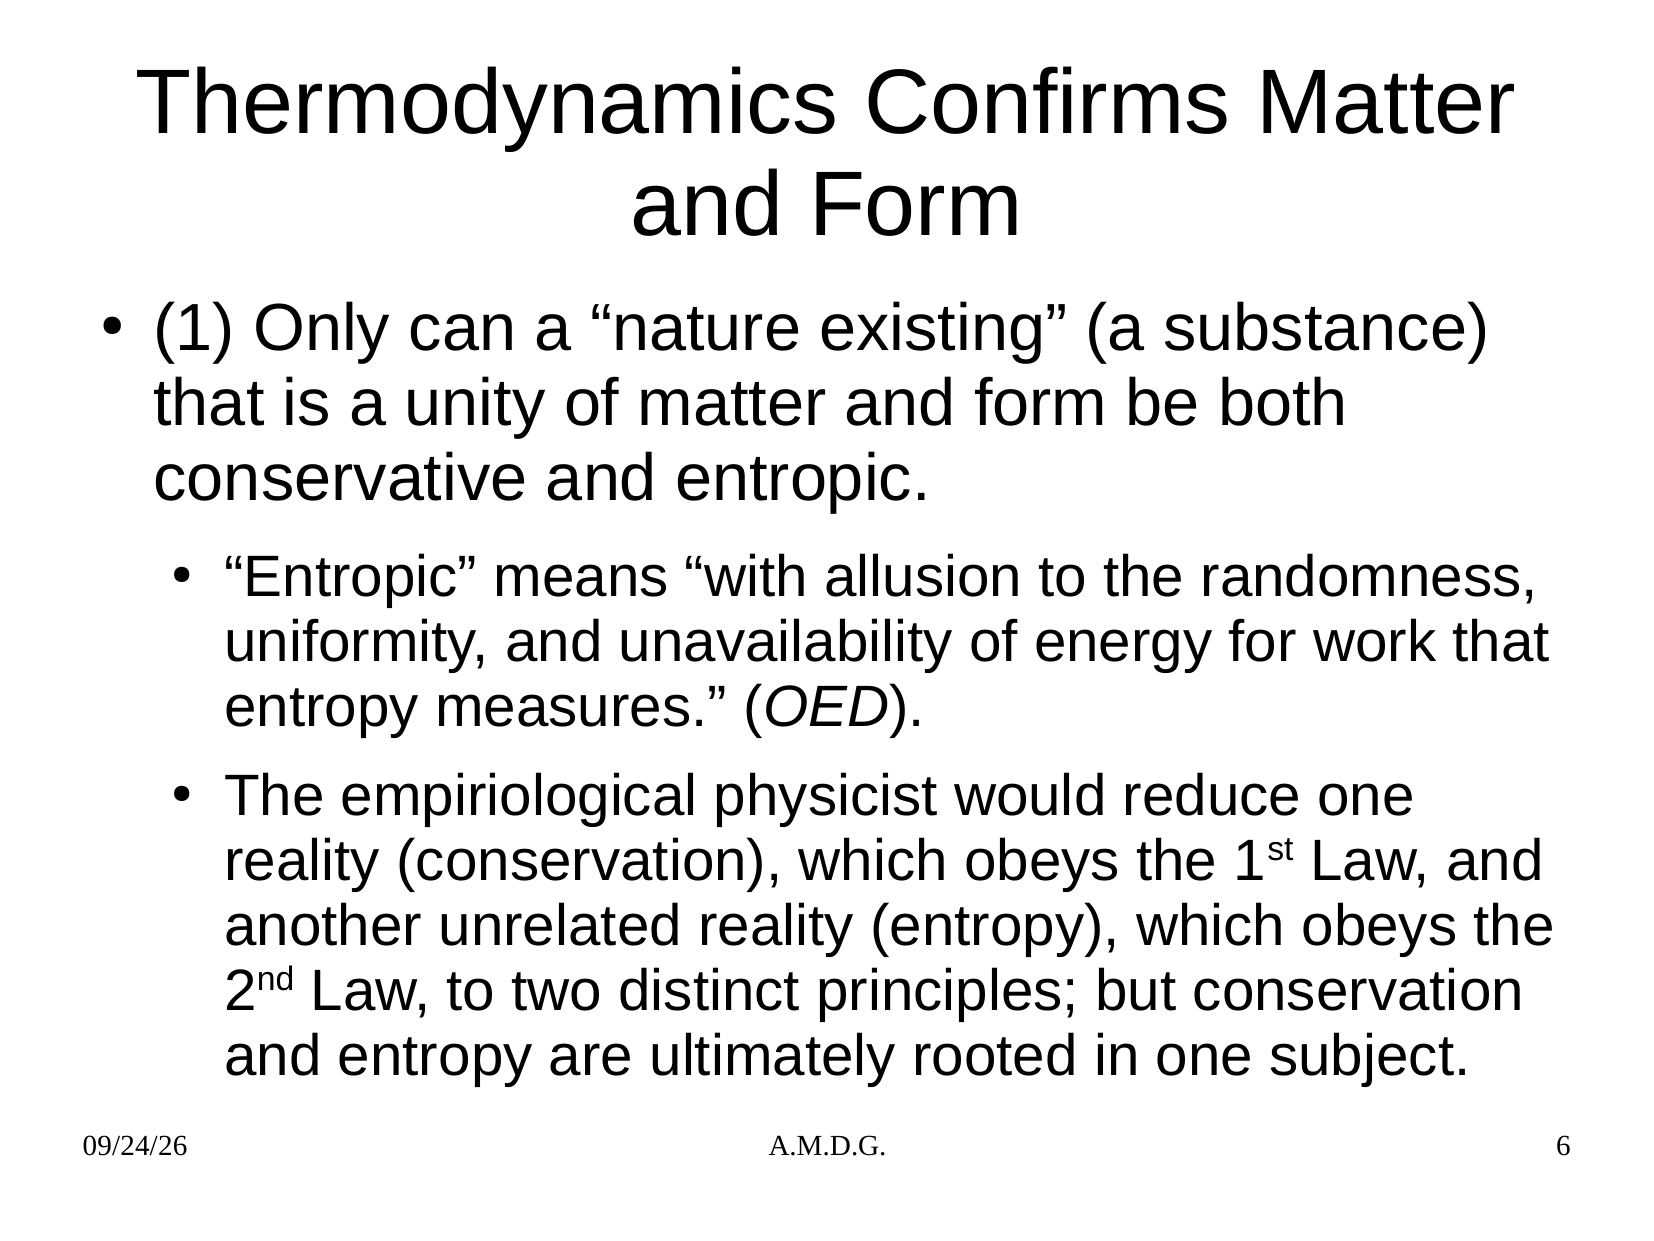

# Thermodynamics Confirms Matter and Form
(1) Only can a “nature existing” (a substance) that is a unity of matter and form be both conservative and entropic.
“Entropic” means “with allusion to the randomness, uniformity, and unavailability of energy for work that entropy measures.” (OED).
The empiriological physicist would reduce one reality (conservation), which obeys the 1st Law, and another unrelated reality (entropy), which obeys the 2nd Law, to two distinct principles; but conservation and entropy are ultimately rooted in one subject.
`
A.M.D.G.
6